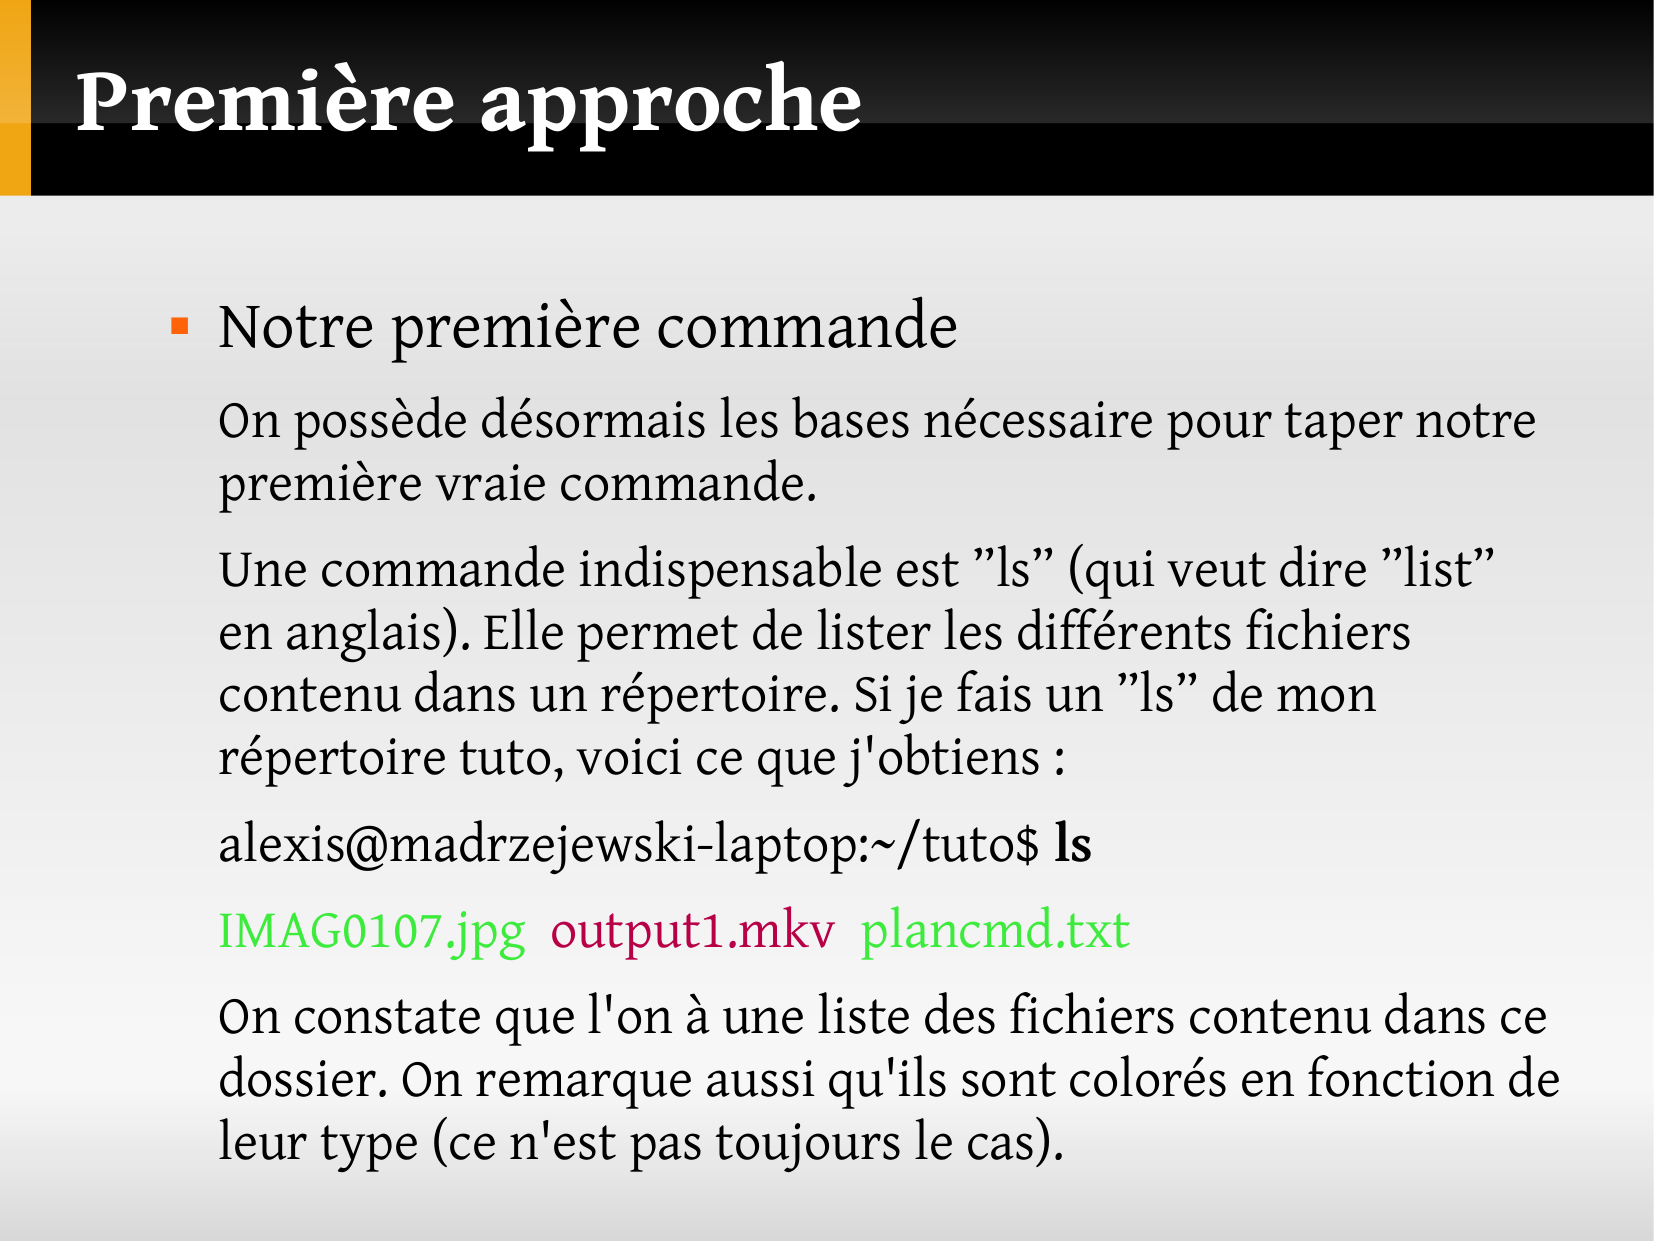

# Première approche
Notre première commande
On possède désormais les bases nécessaire pour taper notre première vraie commande.
Une commande indispensable est ”ls” (qui veut dire ”list” en anglais). Elle permet de lister les différents fichiers contenu dans un répertoire. Si je fais un ”ls” de mon répertoire tuto, voici ce que j'obtiens :
alexis@madrzejewski-laptop:~/tuto$ ls
IMAG0107.jpg output1.mkv plancmd.txt
On constate que l'on à une liste des fichiers contenu dans ce dossier. On remarque aussi qu'ils sont colorés en fonction de leur type (ce n'est pas toujours le cas).